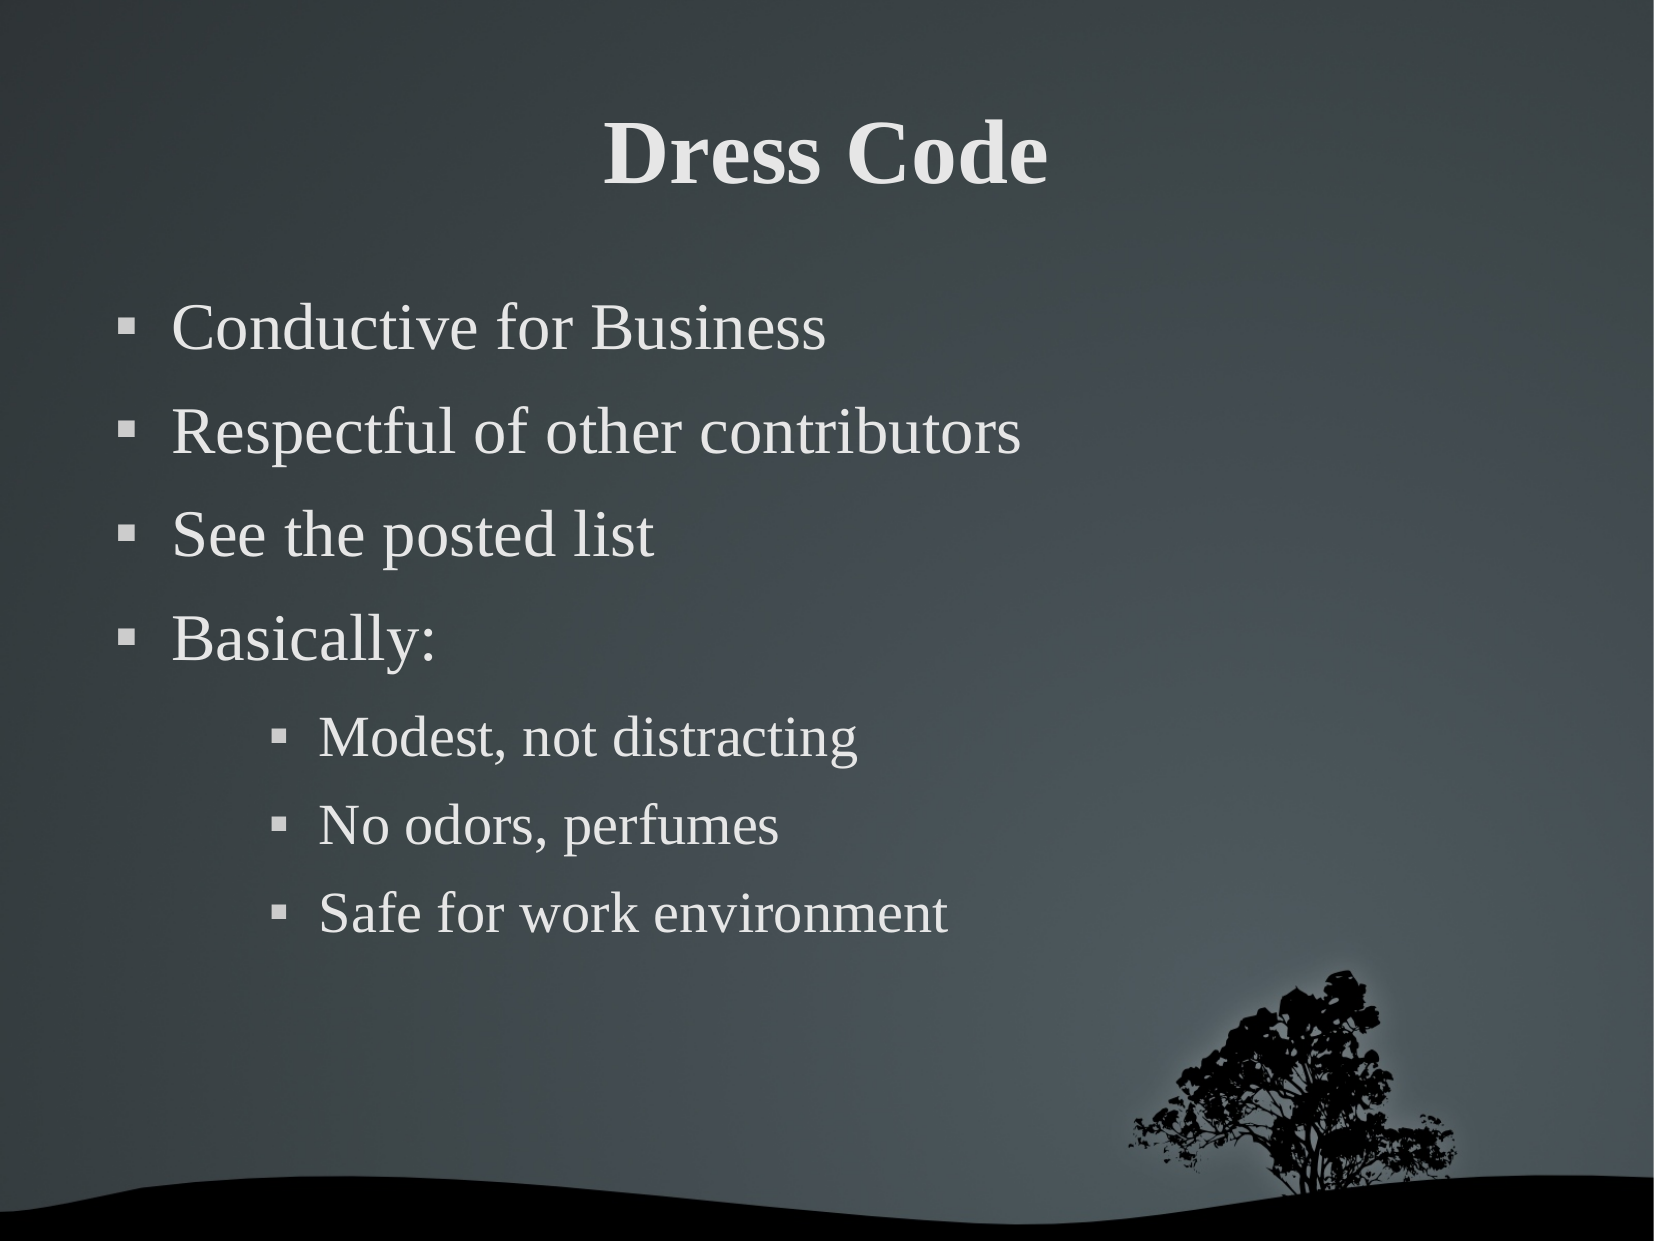

# Dress Code
Conductive for Business
Respectful of other contributors
See the posted list
Basically:
Modest, not distracting
No odors, perfumes
Safe for work environment